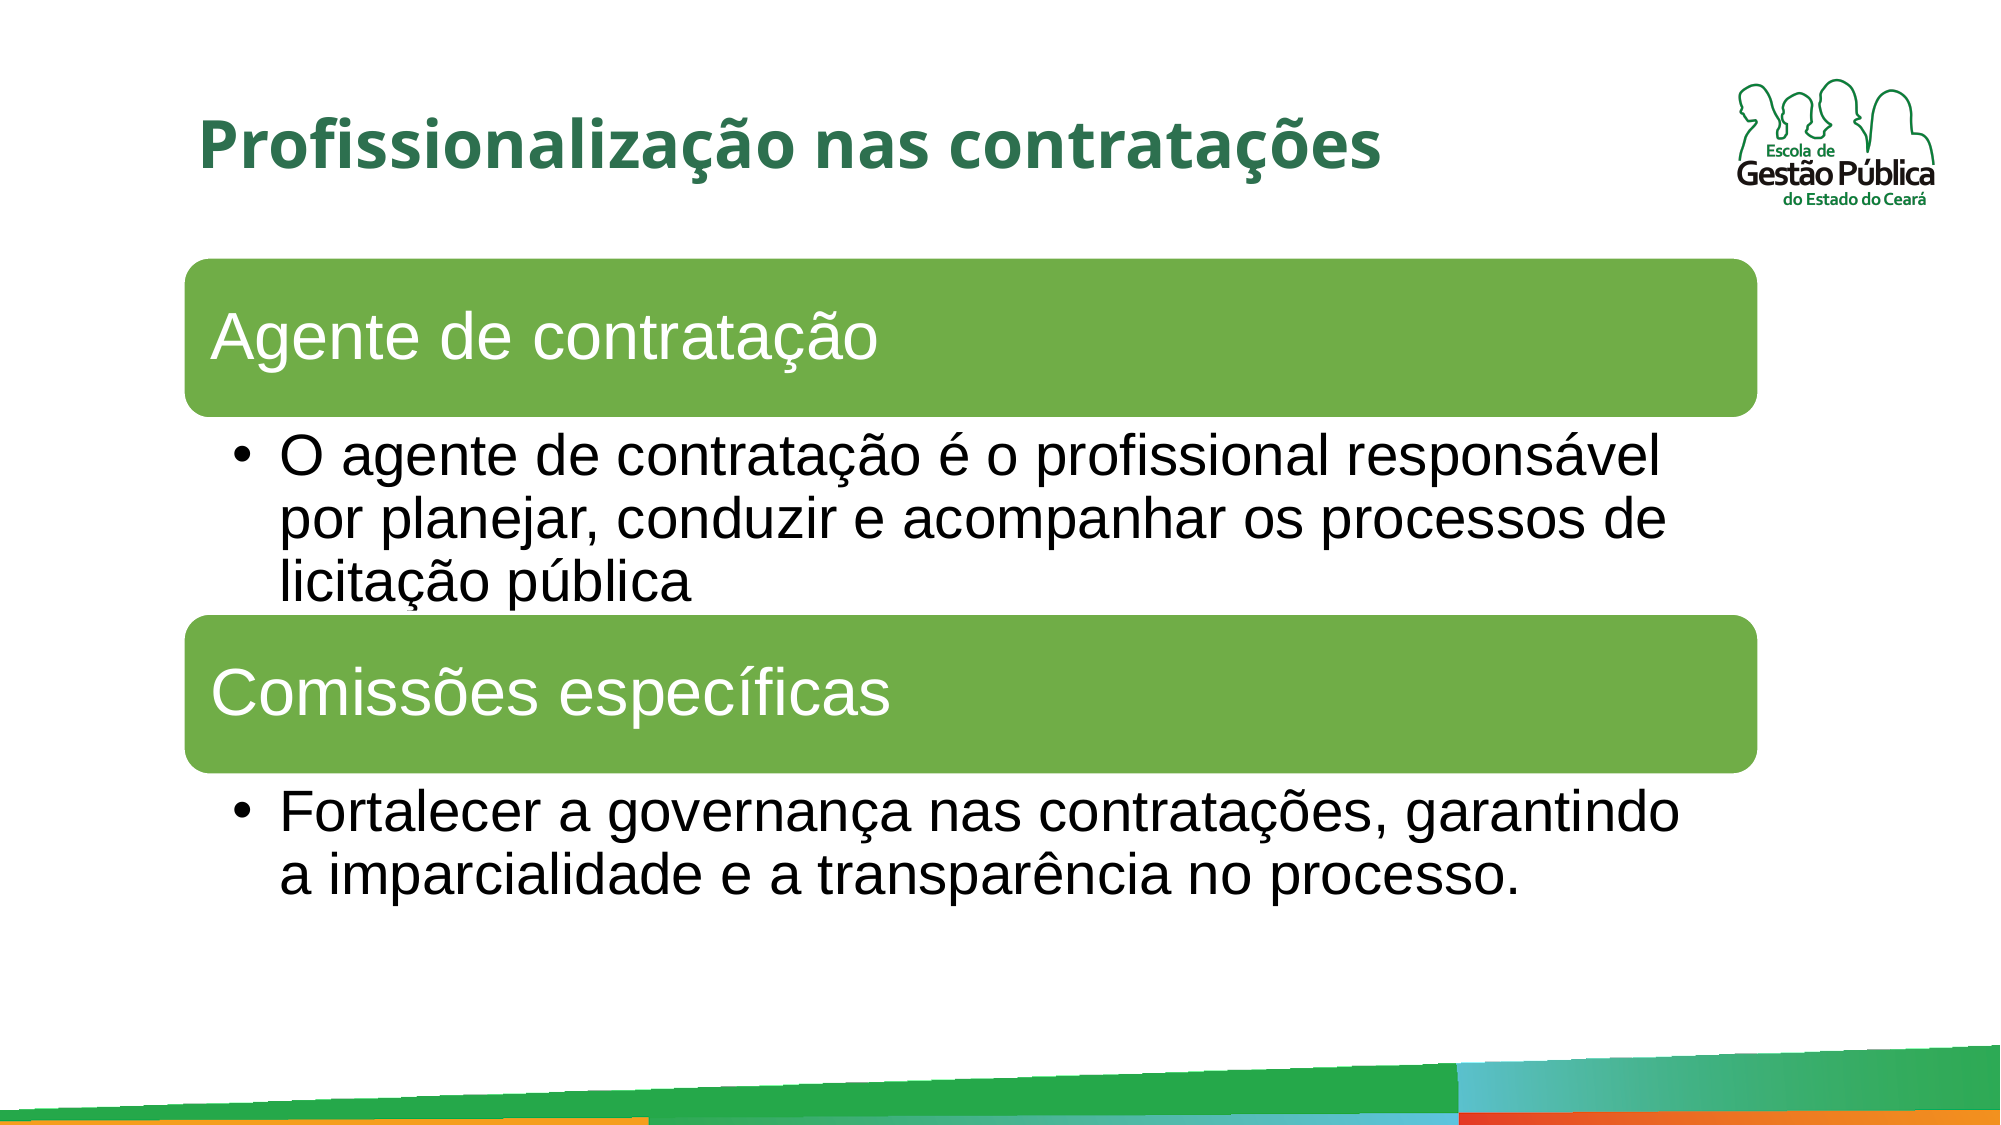

Profissionalização nas contratações
Agente de contratação
O agente de contratação é o profissional responsável por planejar, conduzir e acompanhar os processos de licitação pública
Comissões específicas
Fortalecer a governança nas contratações, garantindo a imparcialidade e a transparência no processo.